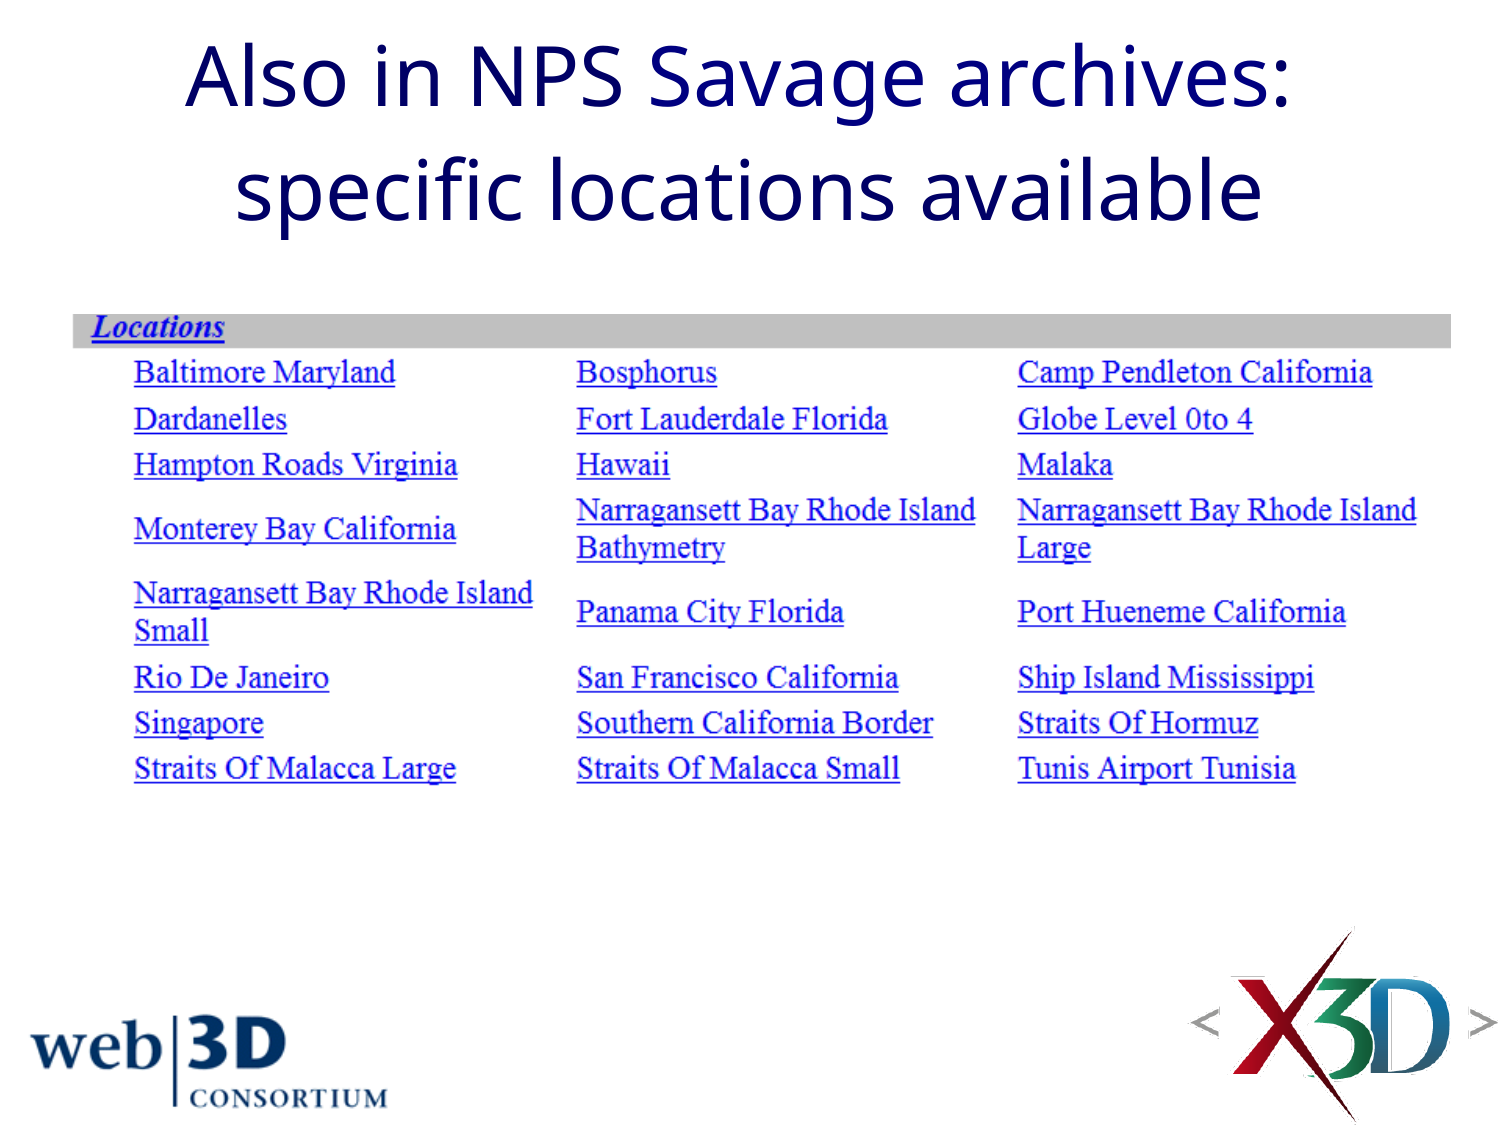

# Also in NPS Savage archives: specific locations available